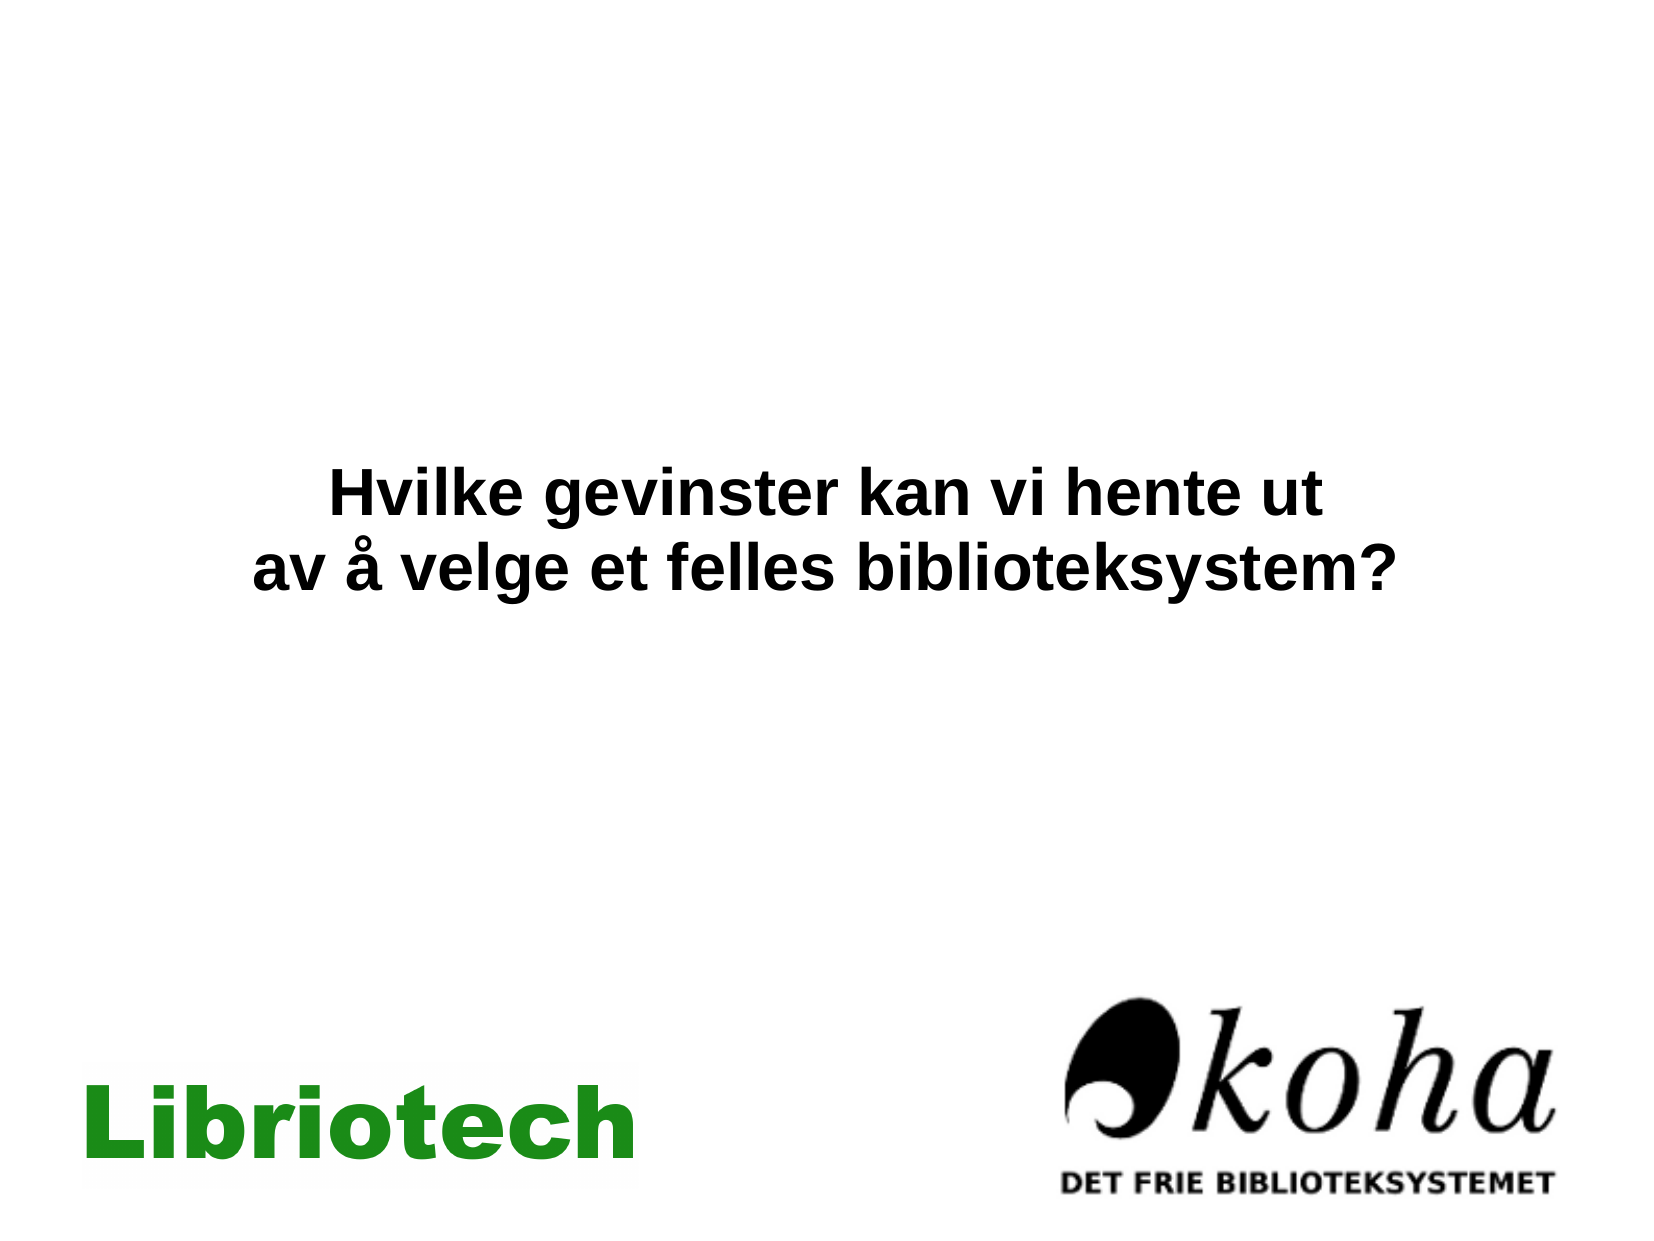

# Hvilke gevinster kan vi hente ut av å velge et felles biblioteksystem?